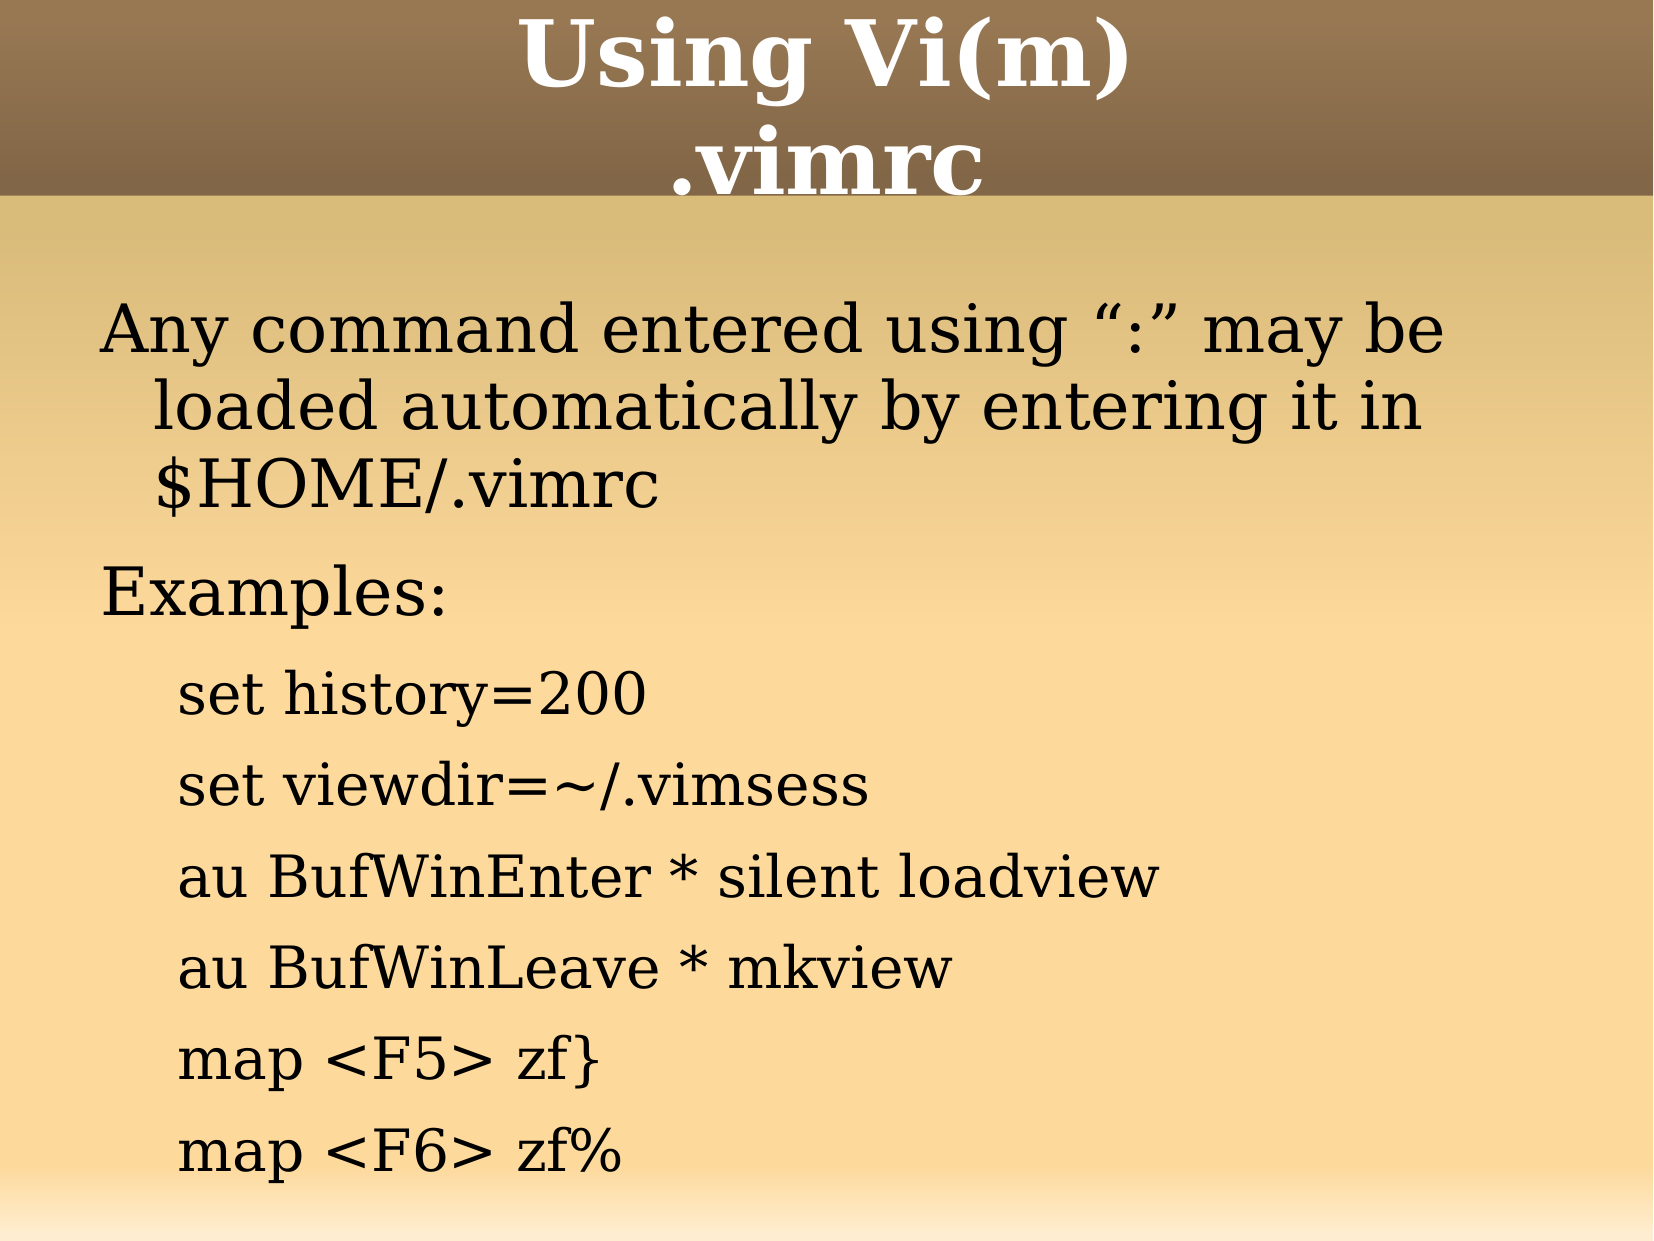

# Using Vi(m) .vimrc
Any command entered using “:” may be loaded automatically by entering it in $HOME/.vimrc
Examples:
set history=200
set viewdir=~/.vimsess
au BufWinEnter * silent loadview
au BufWinLeave * mkview
map <F5> zf}
map <F6> zf%